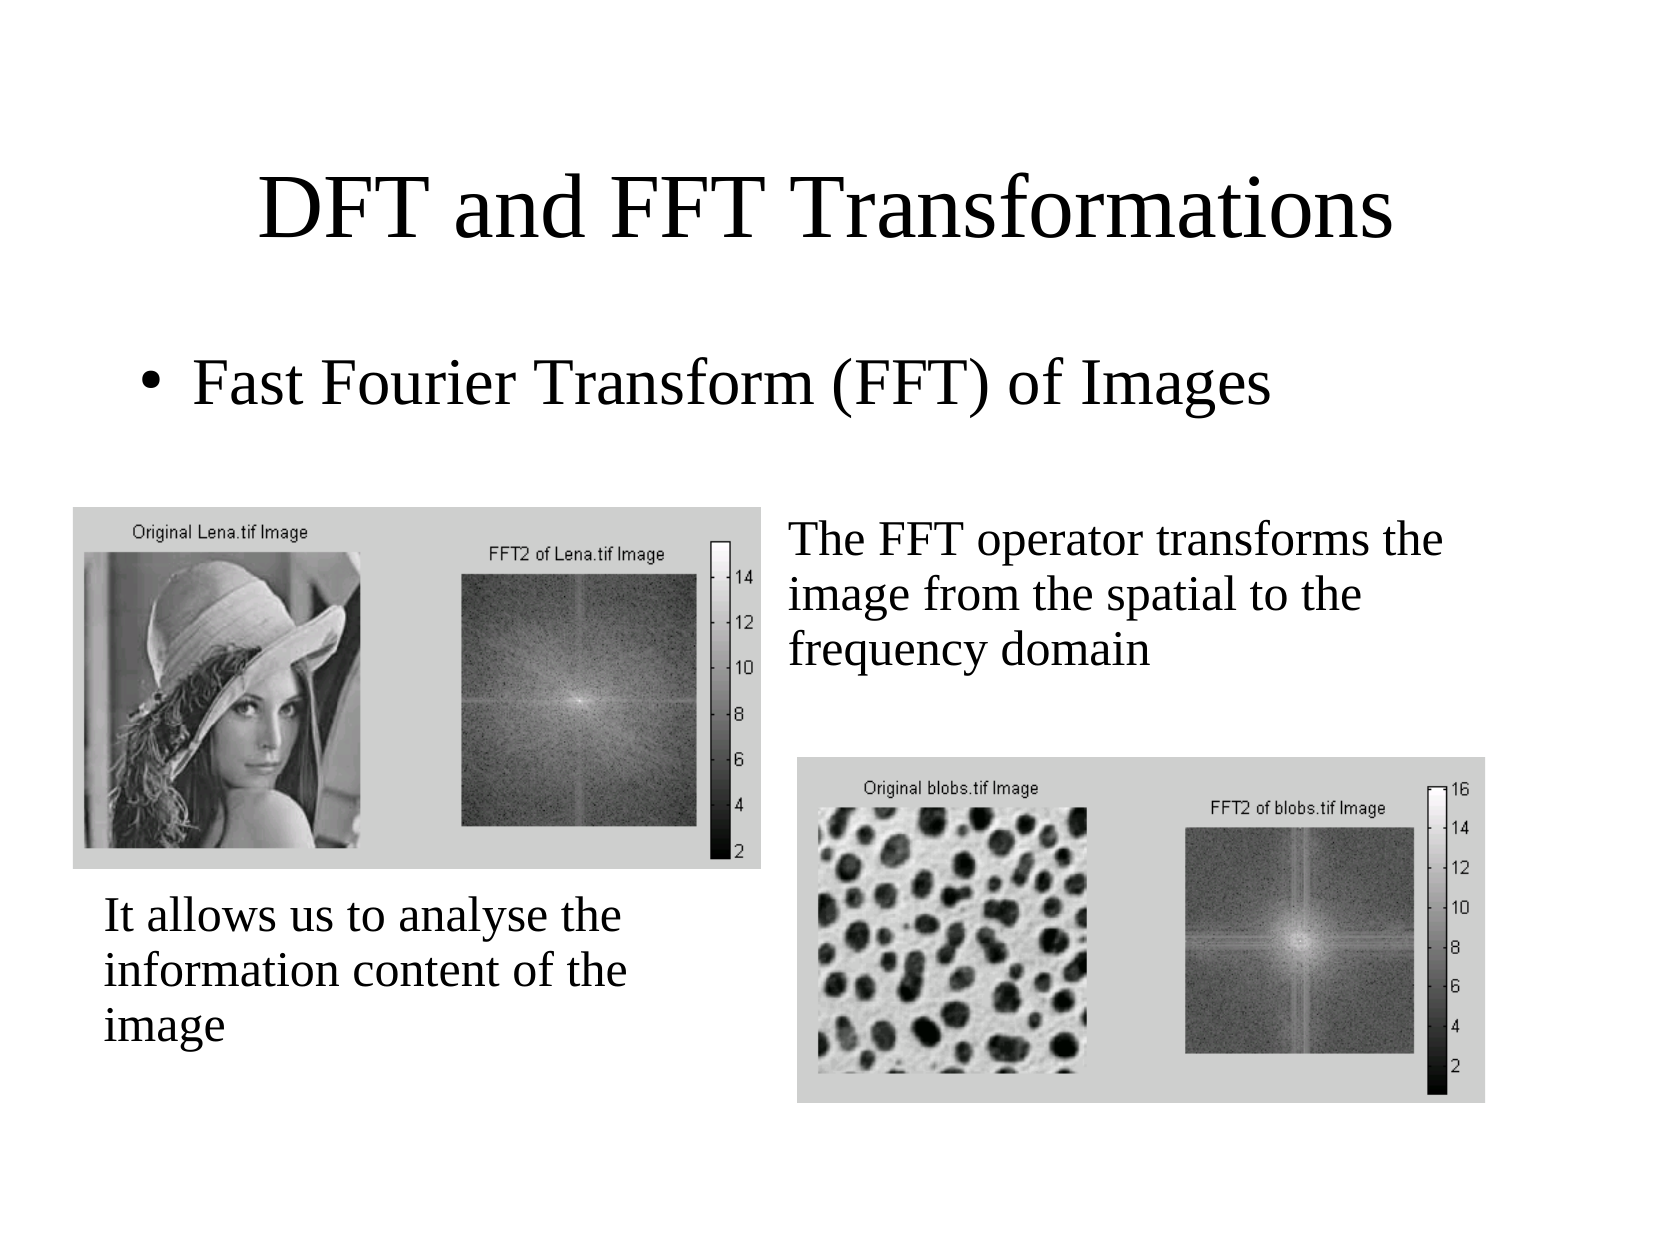

# DFT and FFT Transformations
Fast Fourier Transform (FFT) of Images
The FFT operator transforms the image from the spatial to the frequency domain
It allows us to analyse the information content of the image